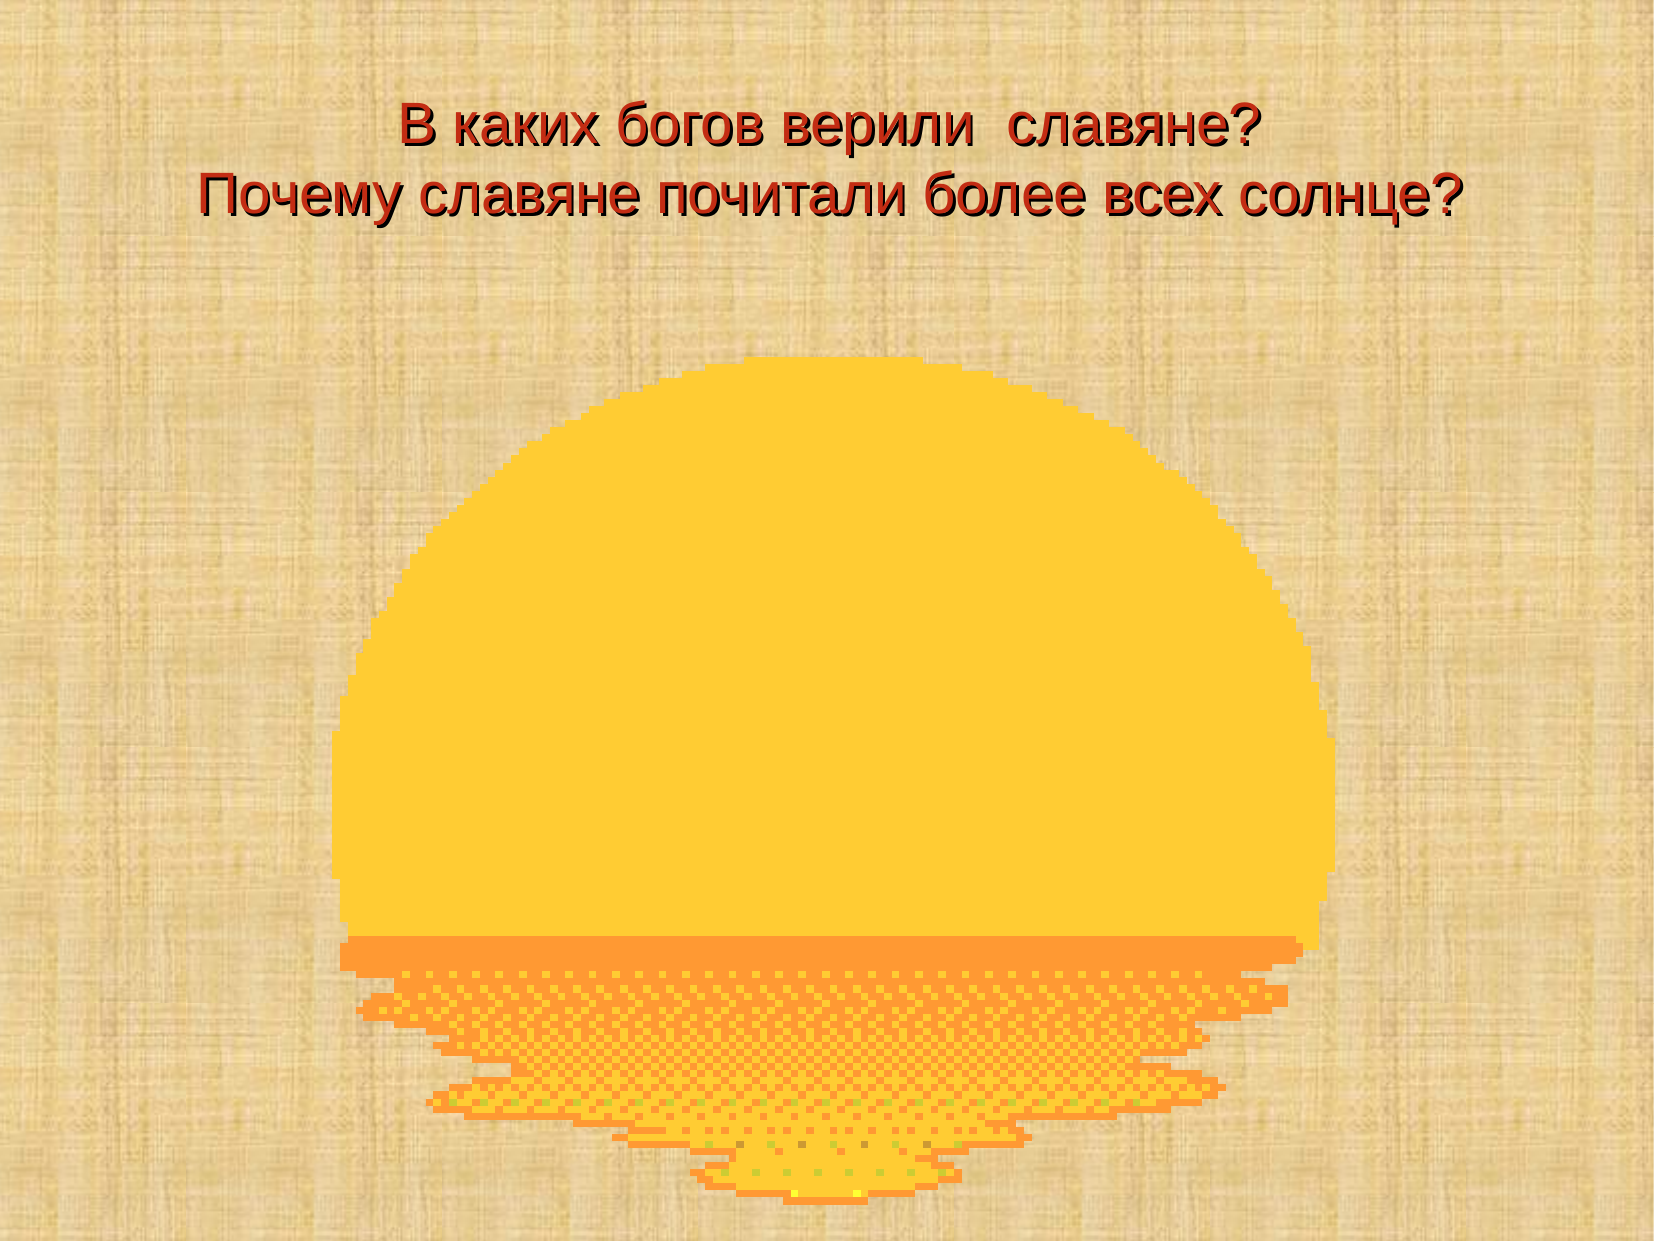

В каких богов верили славяне?
Почему славяне почитали более всех солнце?